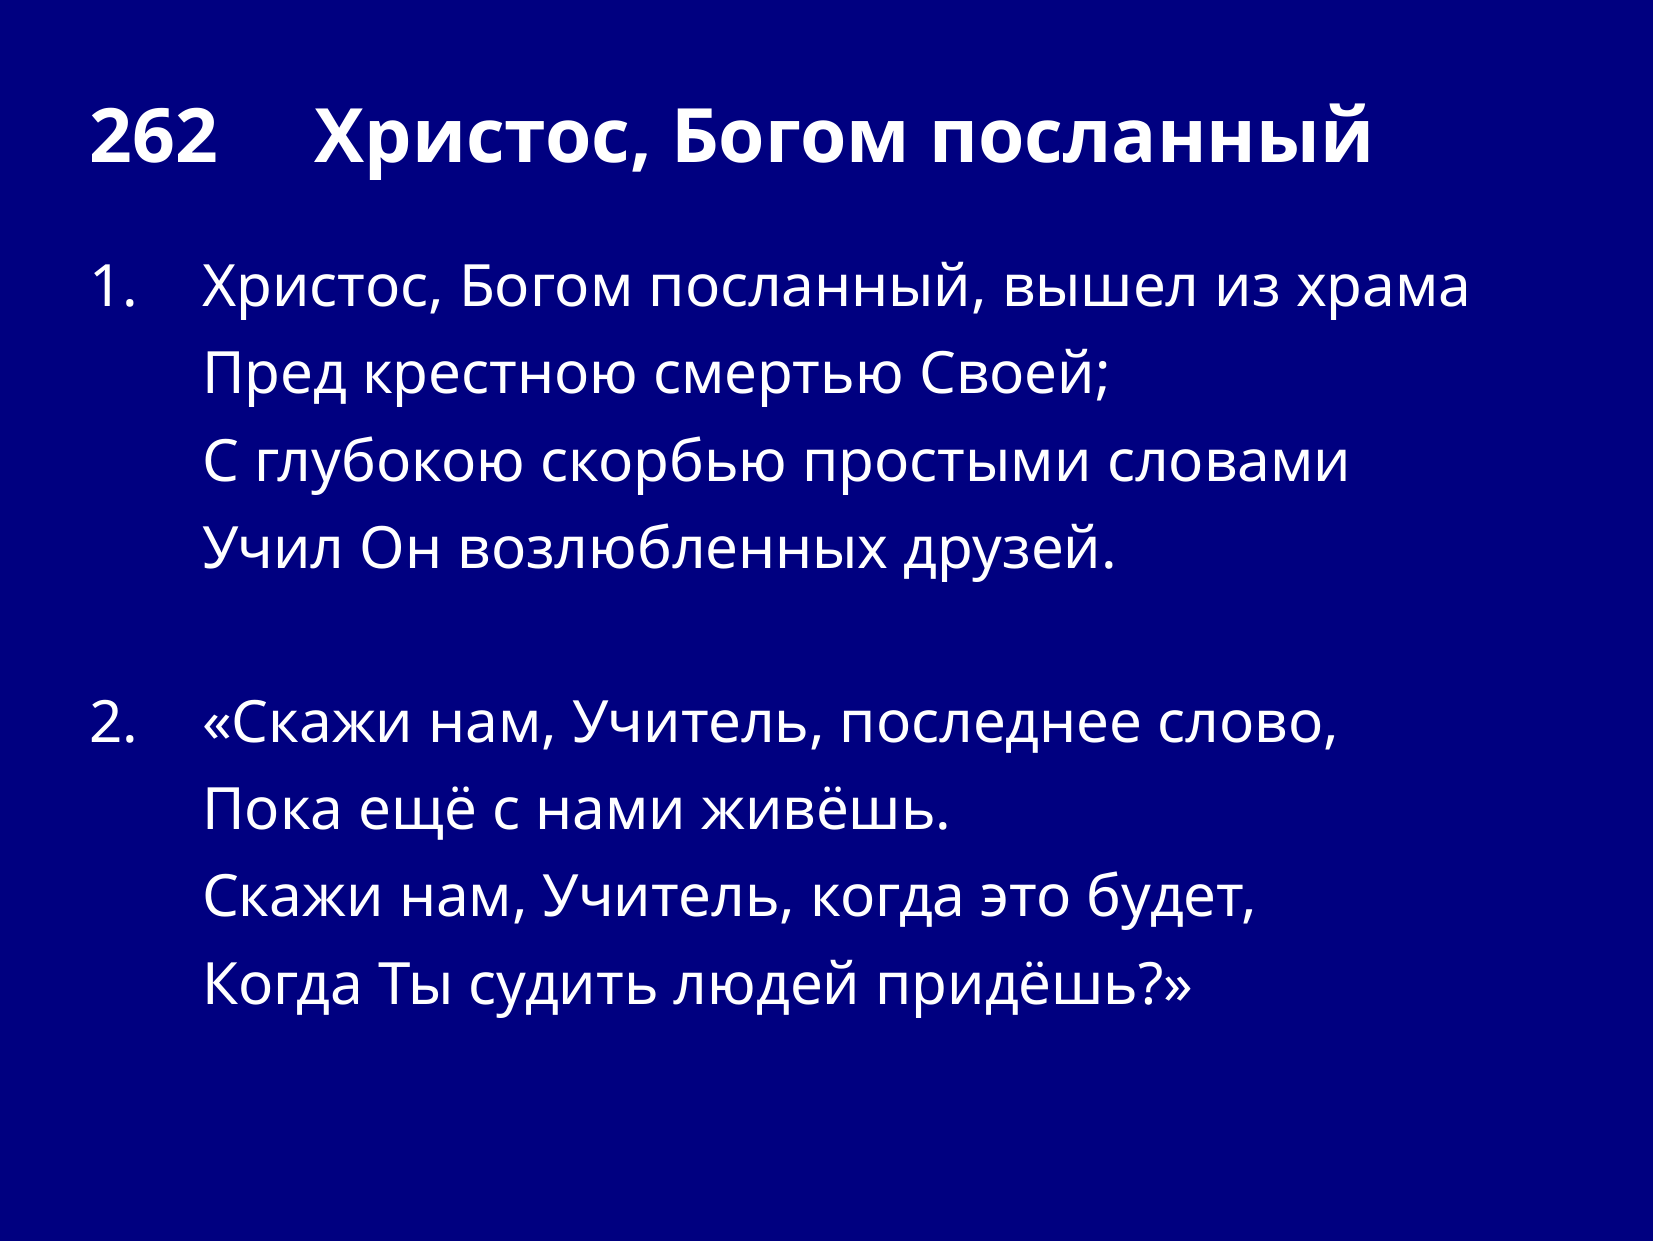

262	Христос, Богом посланный
1.	Христос, Богом посланный, вышел из храма
	Пред крестною смертью Своей;
	С глубокою скорбью простыми словами
	Учил Он возлюбленных друзей.
2.	«Скажи нам, Учитель, последнее слово,
	Пока ещё с нами живёшь.
	Скажи нам, Учитель, когда это будет,
	Когда Ты судить людей придёшь?»